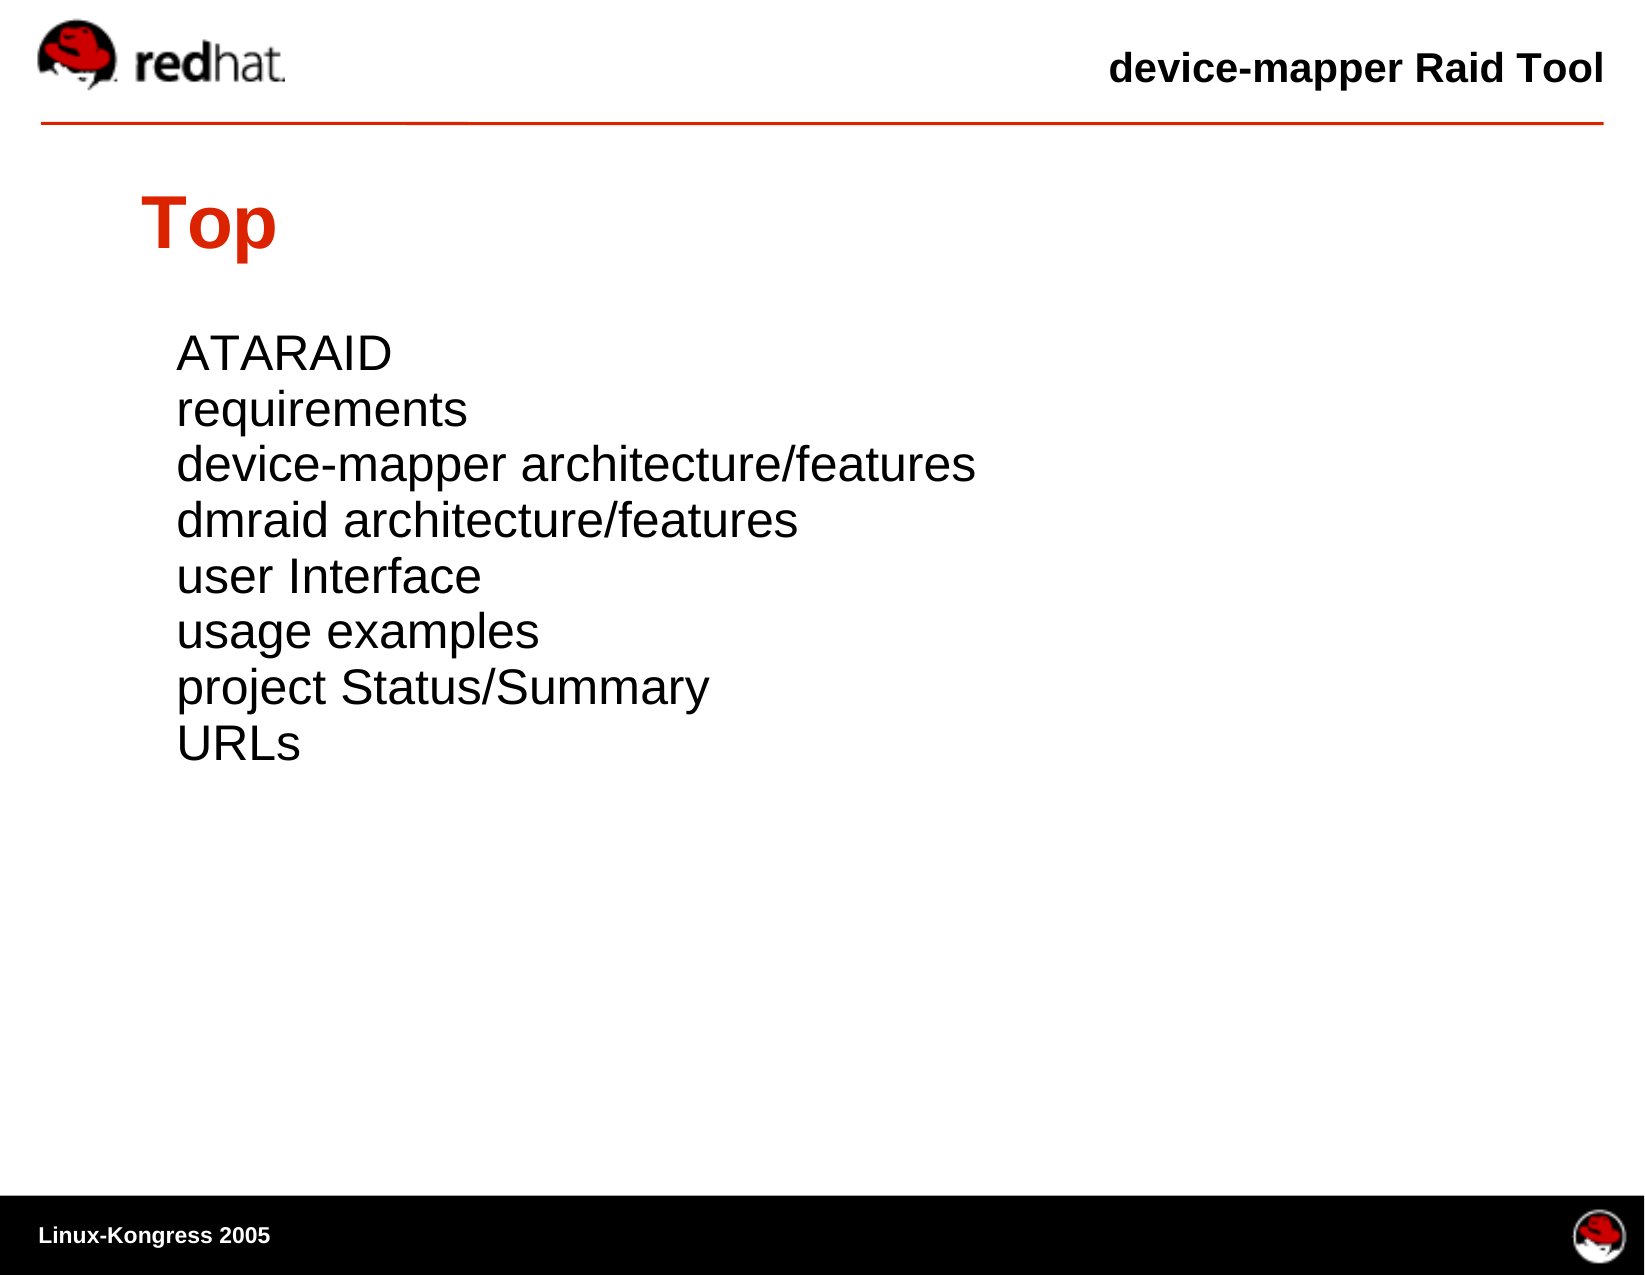

device-mapper Raid Tool
Top
 ATARAID
 requirements
 device-mapper architecture/features
 dmraid architecture/features
 user Interface
 usage examples
 project Status/Summary
 URLs
Linux-Kongress 2005